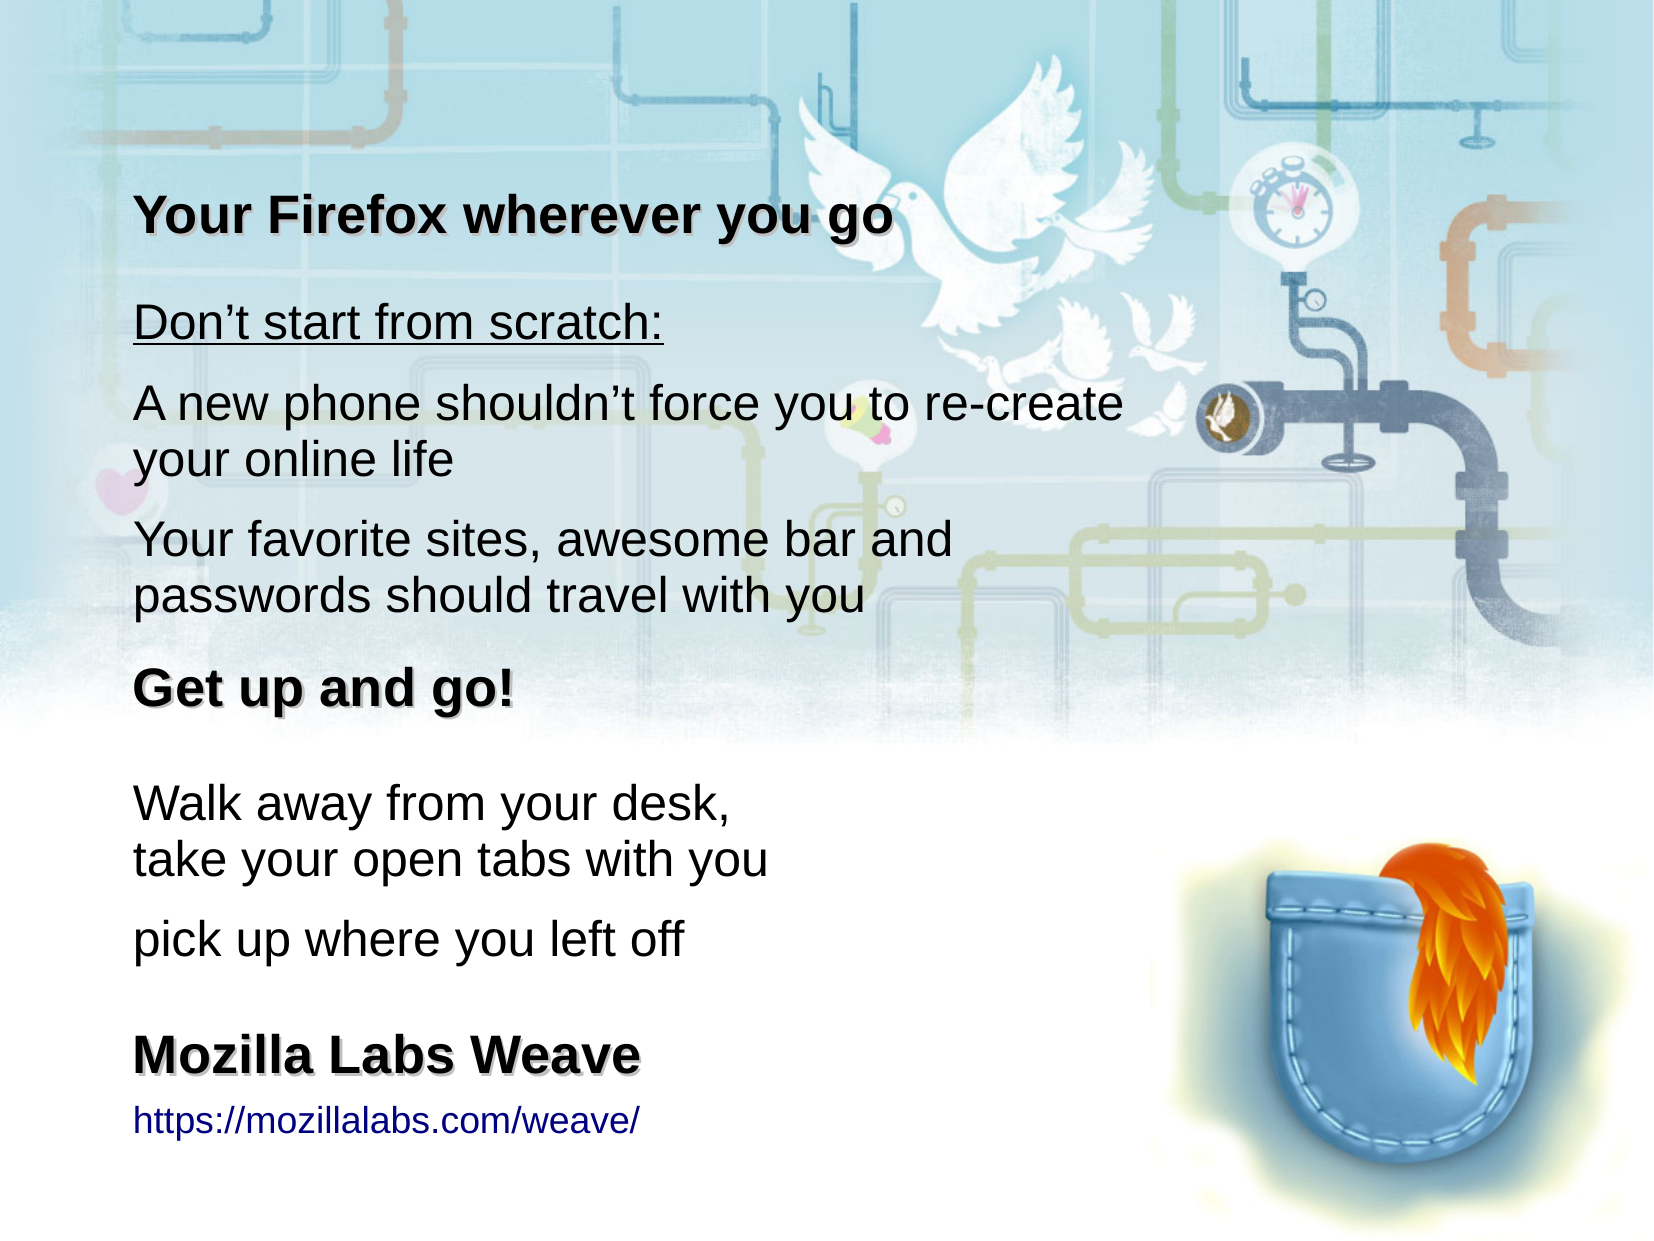

Your Firefox wherever you go
Don’t start from scratch:
A new phone shouldn’t force you to re-create your online life
Your favorite sites, awesome bar and passwords should travel with you
Get up and go!
Walk away from your desk, take your open tabs with you
pick up where you left off
Mozilla Labs Weave
https://mozillalabs.com/weave/